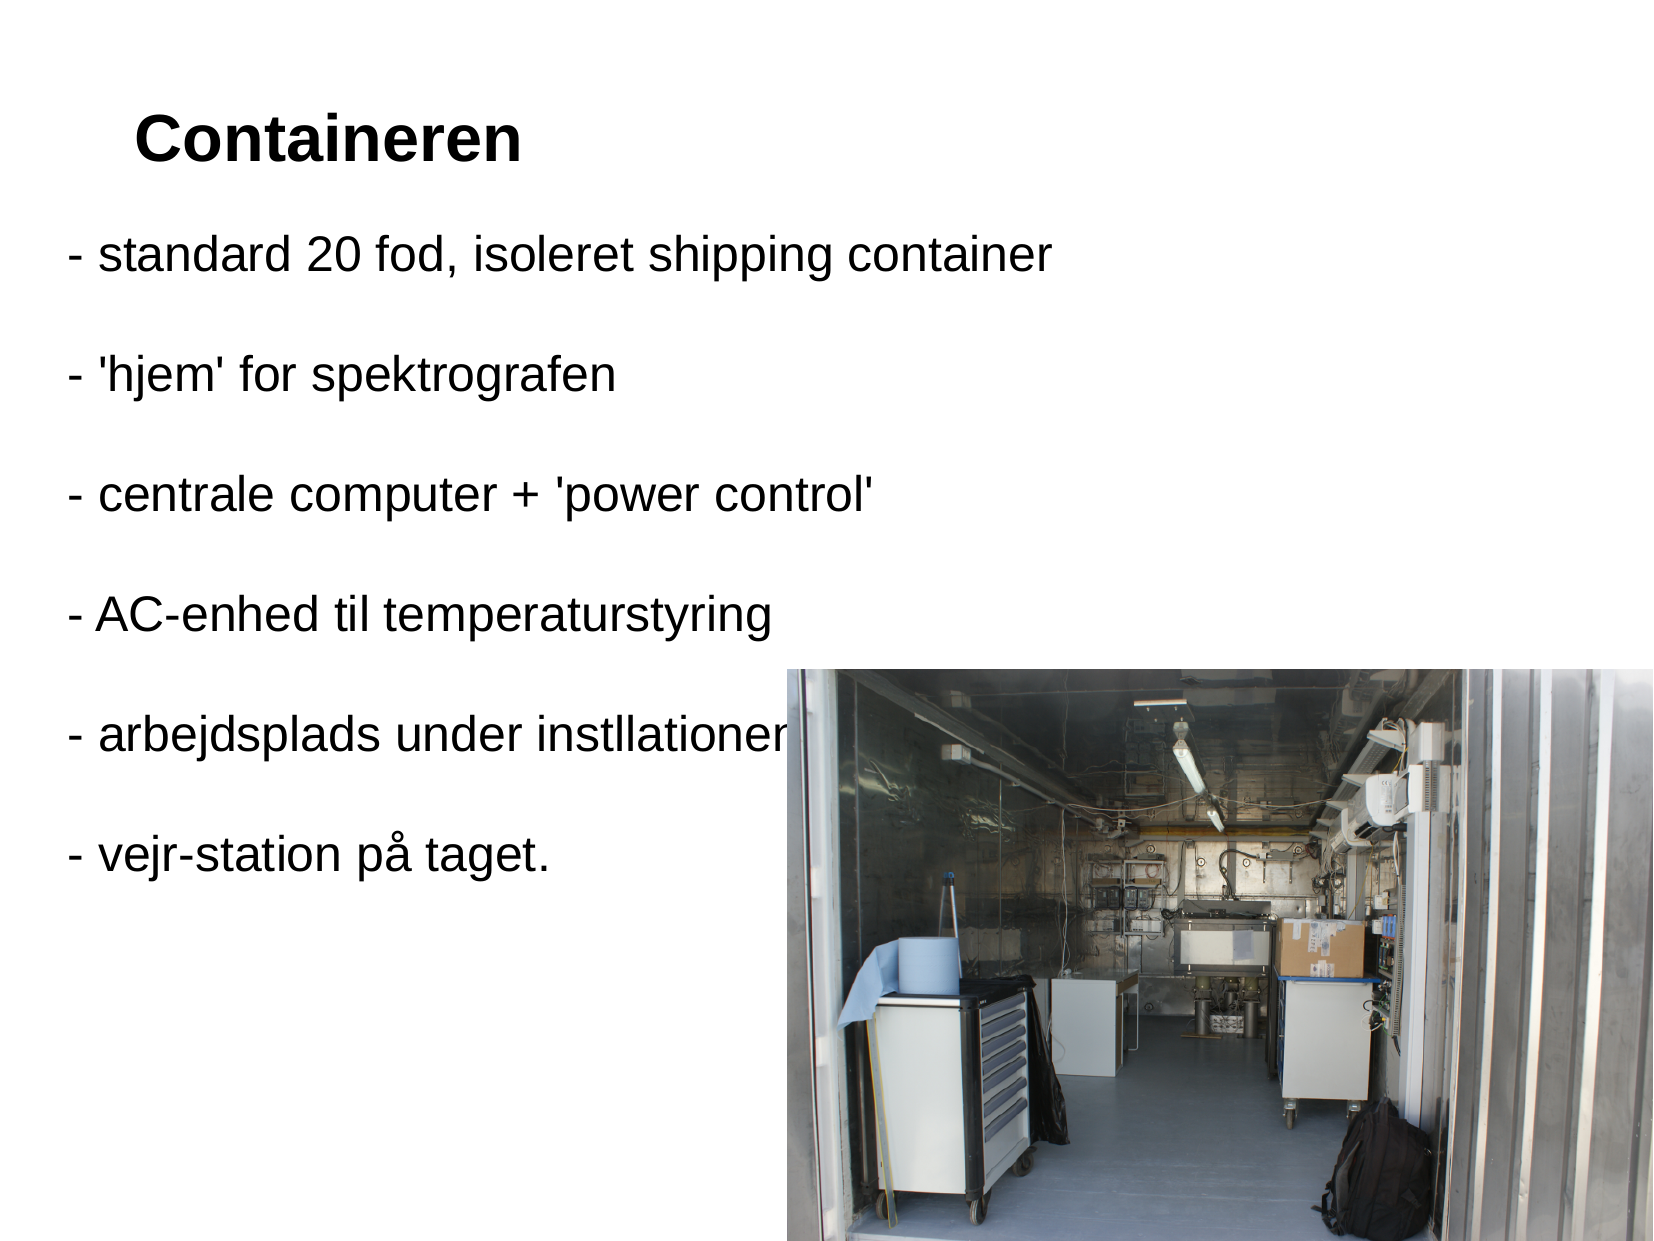

Containeren
- standard 20 fod, isoleret shipping container
- 'hjem' for spektrografen
- centrale computer + 'power control'
- AC-enhed til temperaturstyring
- arbejdsplads under instllationen
- vejr-station på taget.